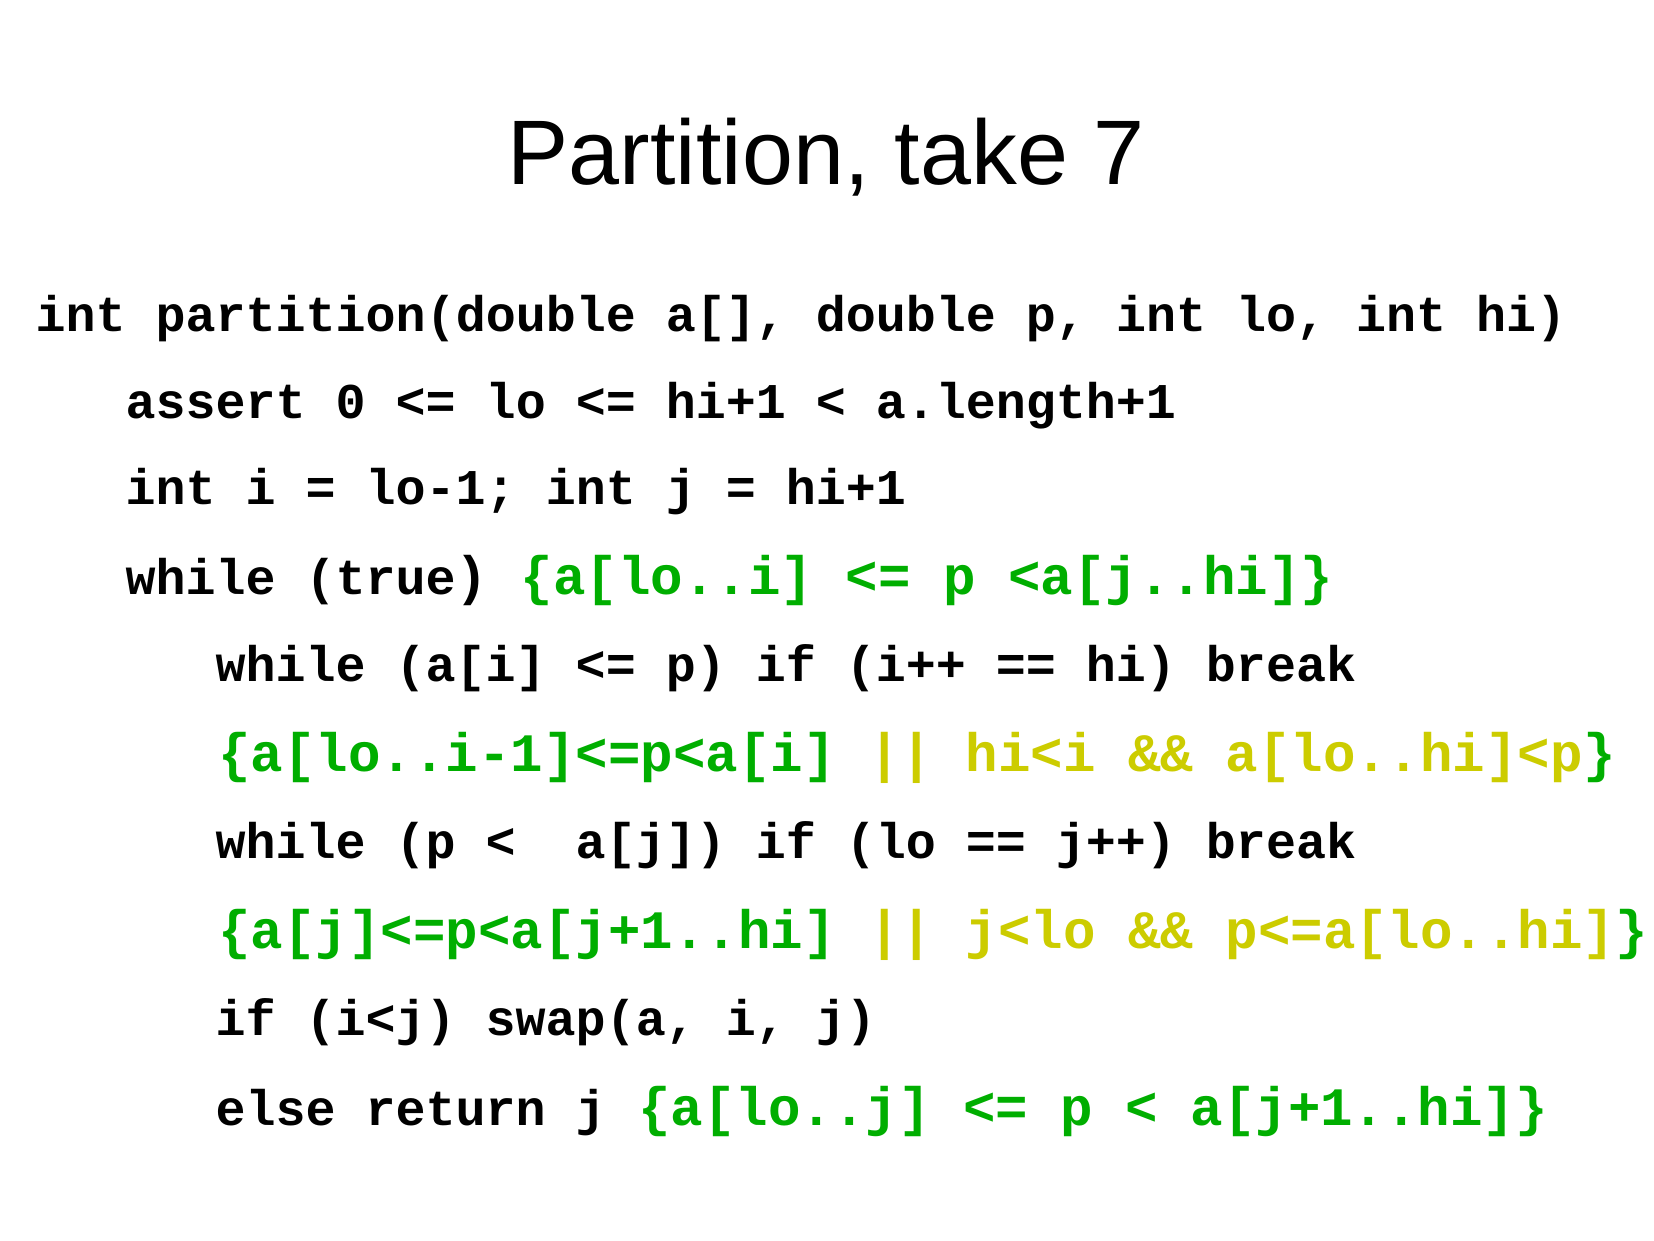

# Partition, take 7
int partition(double a[], double p, int lo, int hi)
 assert 0 <= lo <= hi+1 < a.length+1
 int i = lo-1; int j = hi+1
 while (true) {a[lo..i] <= p <a[j..hi]}
 while (a[i] <= p) if (i++ == hi) break
 {a[lo..i-1]<=p<a[i] || hi<i && a[lo..hi]<p}
 while (p < a[j]) if (lo == j++) break
 {a[j]<=p<a[j+1..hi] || j<lo && p<=a[lo..hi]}
 if (i<j) swap(a, i, j)
 else return j {a[lo..j] <= p < a[j+1..hi]}